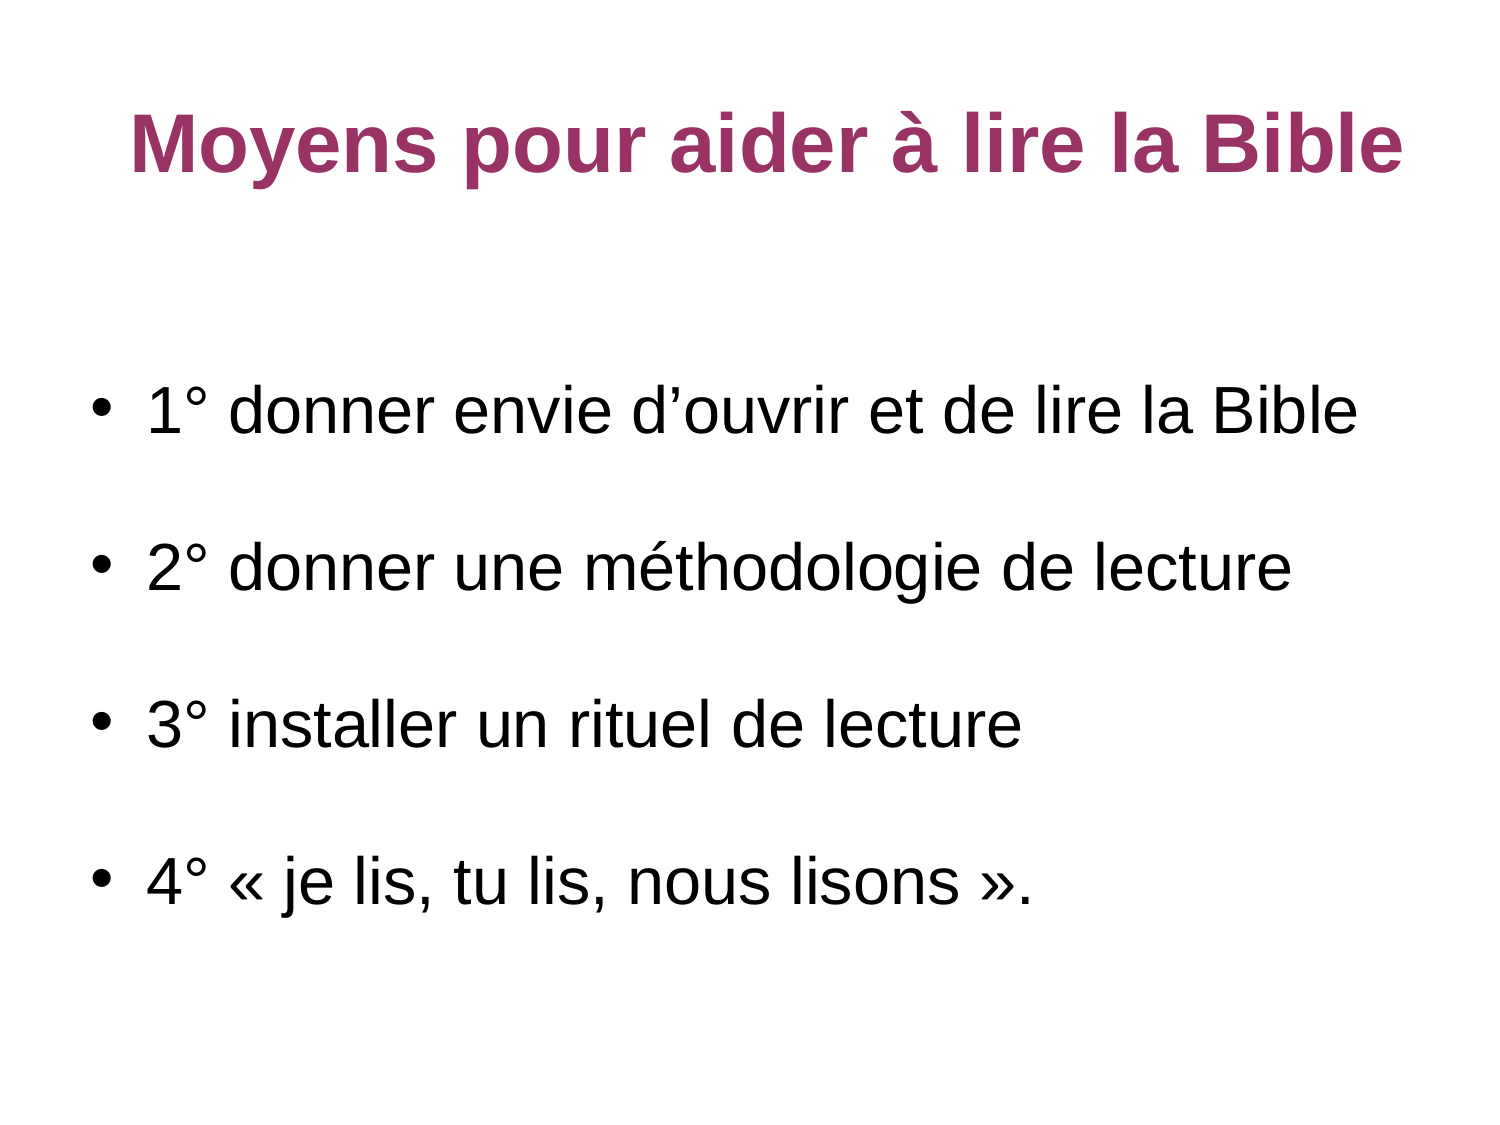

# Moyens pour aider à lire la Bible
1° donner envie d’ouvrir et de lire la Bible
2° donner une méthodologie de lecture
3° installer un rituel de lecture
4° « je lis, tu lis, nous lisons ».